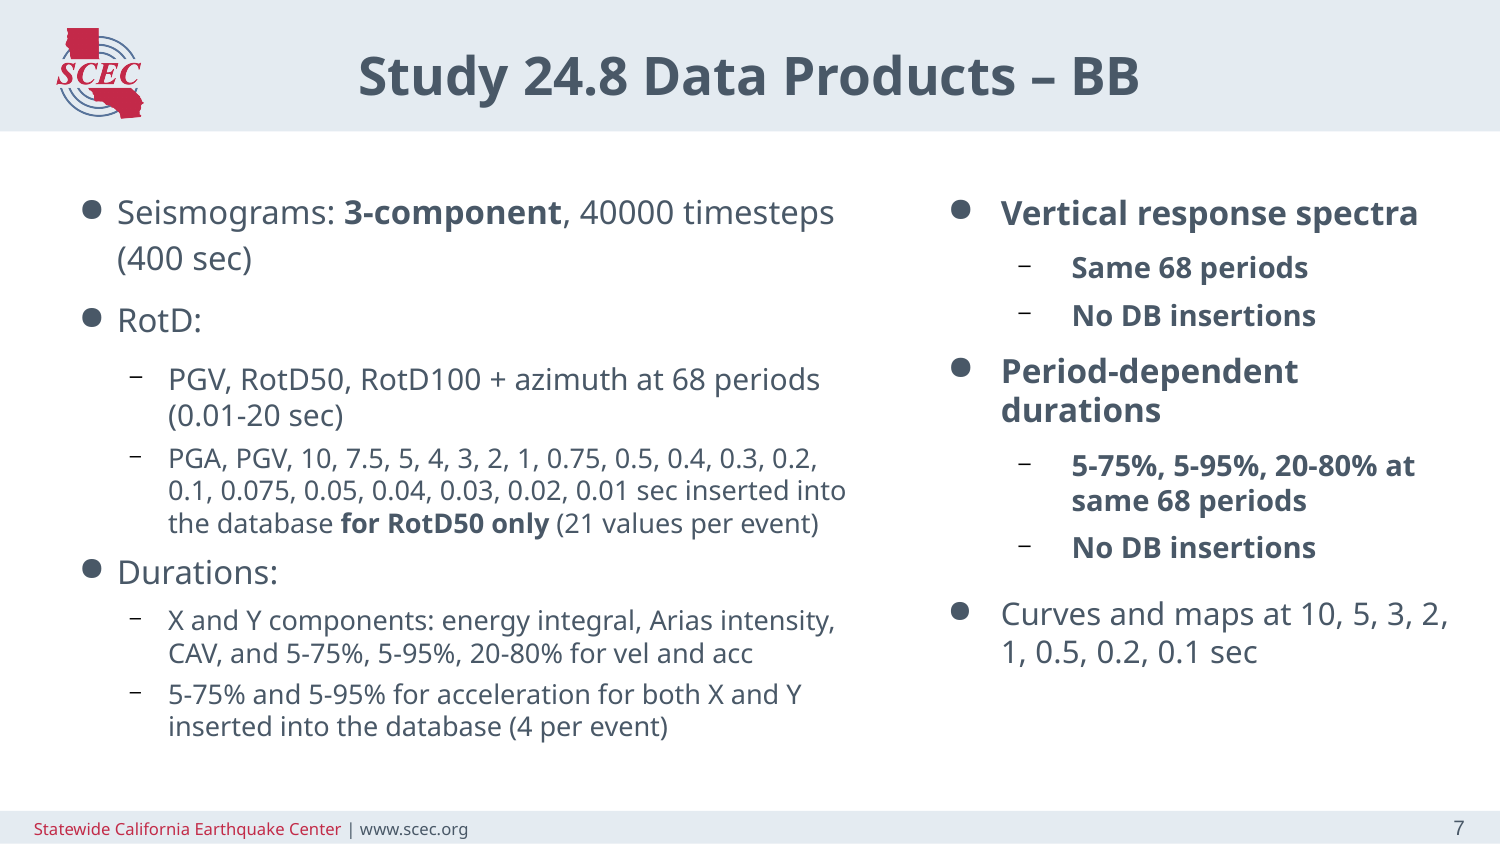

Study 24.8 Data Products – BB
# Seismograms: 3-component, 40000 timesteps (400 sec)
RotD:
PGV, RotD50, RotD100 + azimuth at 68 periods (0.01-20 sec)
PGA, PGV, 10, 7.5, 5, 4, 3, 2, 1, 0.75, 0.5, 0.4, 0.3, 0.2, 0.1, 0.075, 0.05, 0.04, 0.03, 0.02, 0.01 sec inserted into the database for RotD50 only (21 values per event)
Durations:
X and Y components: energy integral, Arias intensity, CAV, and 5-75%, 5-95%, 20-80% for vel and acc
5-75% and 5-95% for acceleration for both X and Y inserted into the database (4 per event)
Vertical response spectra
Same 68 periods
No DB insertions
Period-dependent durations
5-75%, 5-95%, 20-80% at same 68 periods
No DB insertions
Curves and maps at 10, 5, 3, 2, 1, 0.5, 0.2, 0.1 sec
Statewide California Earthquake Center | www.scec.org